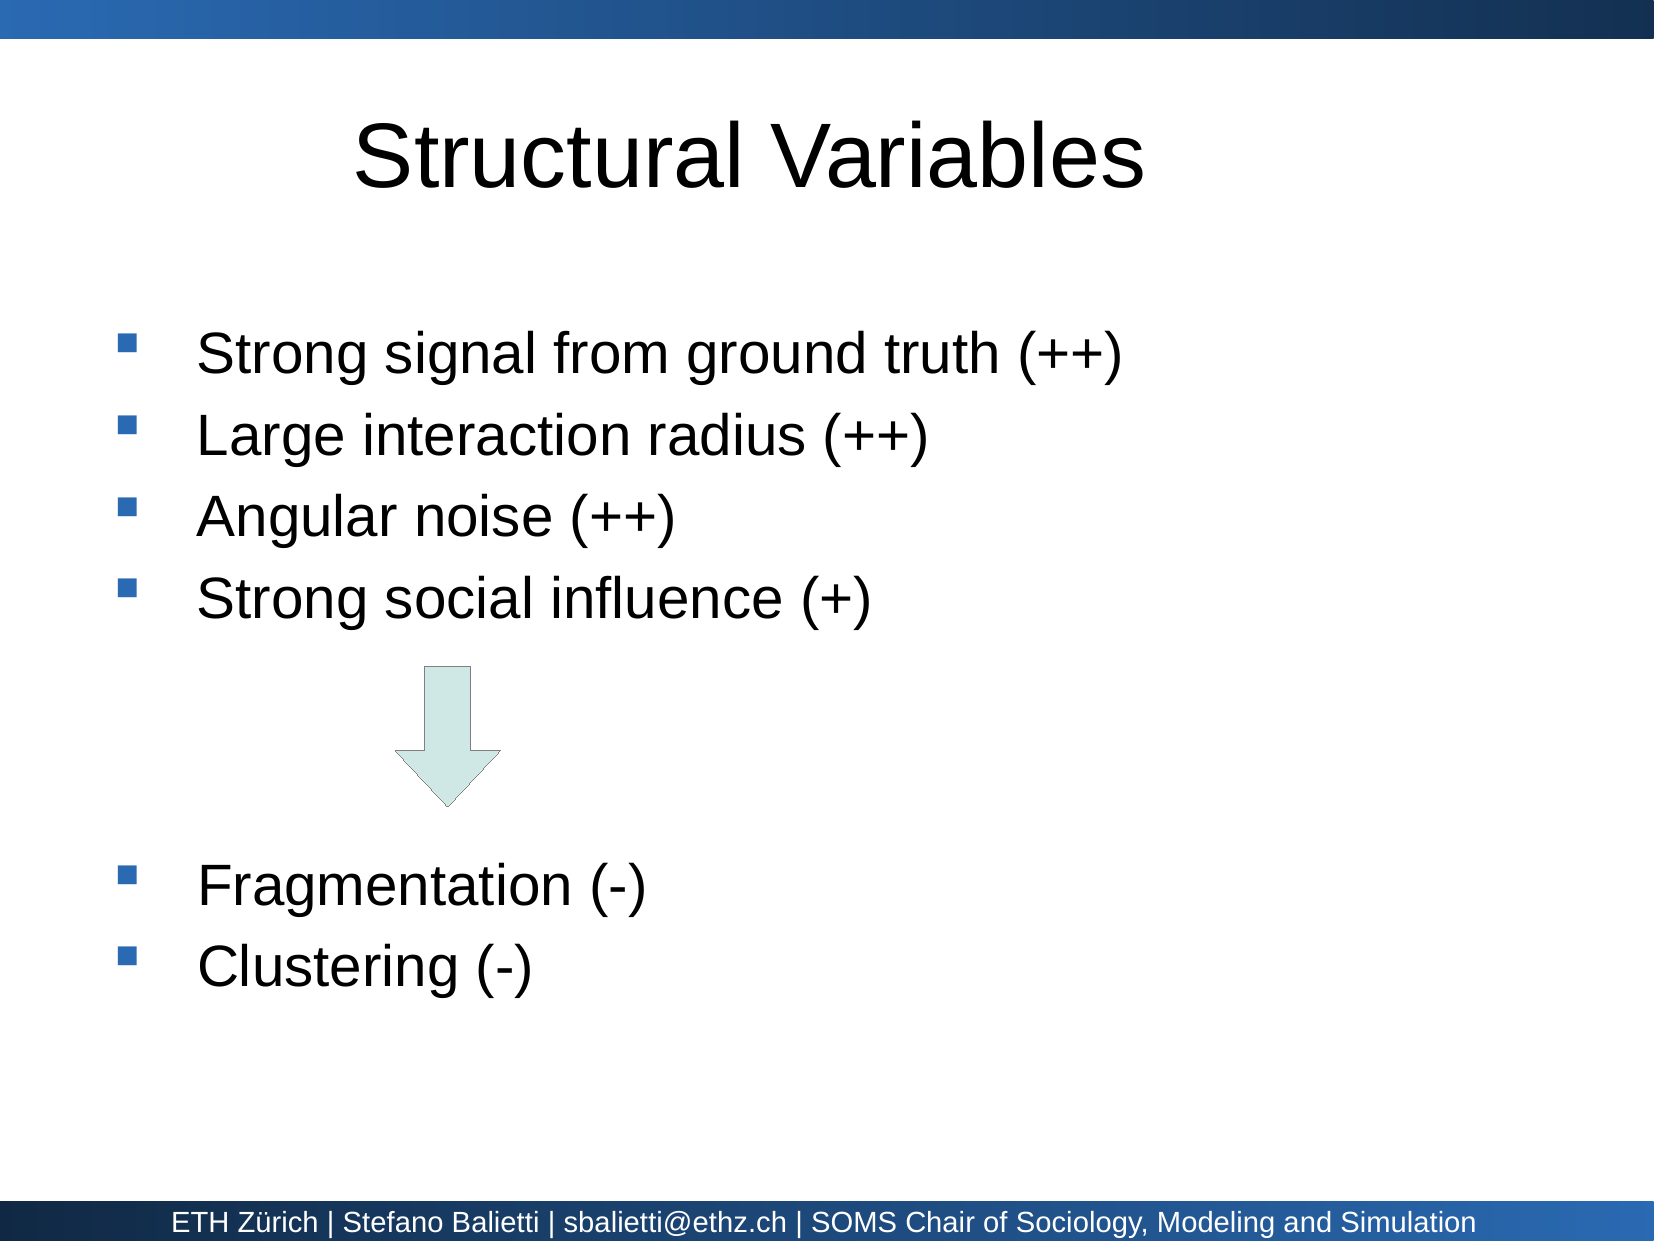

# Structural Variables
Strong signal from ground truth (++)
Large interaction radius (++)
Angular noise (++)
Strong social influence (+)
Fragmentation (-)
Clustering (-)
 ETH Zürich | Stefano Balietti | sbalietti@ethz.ch | SOMS Chair of Sociology, Modeling and Simulation